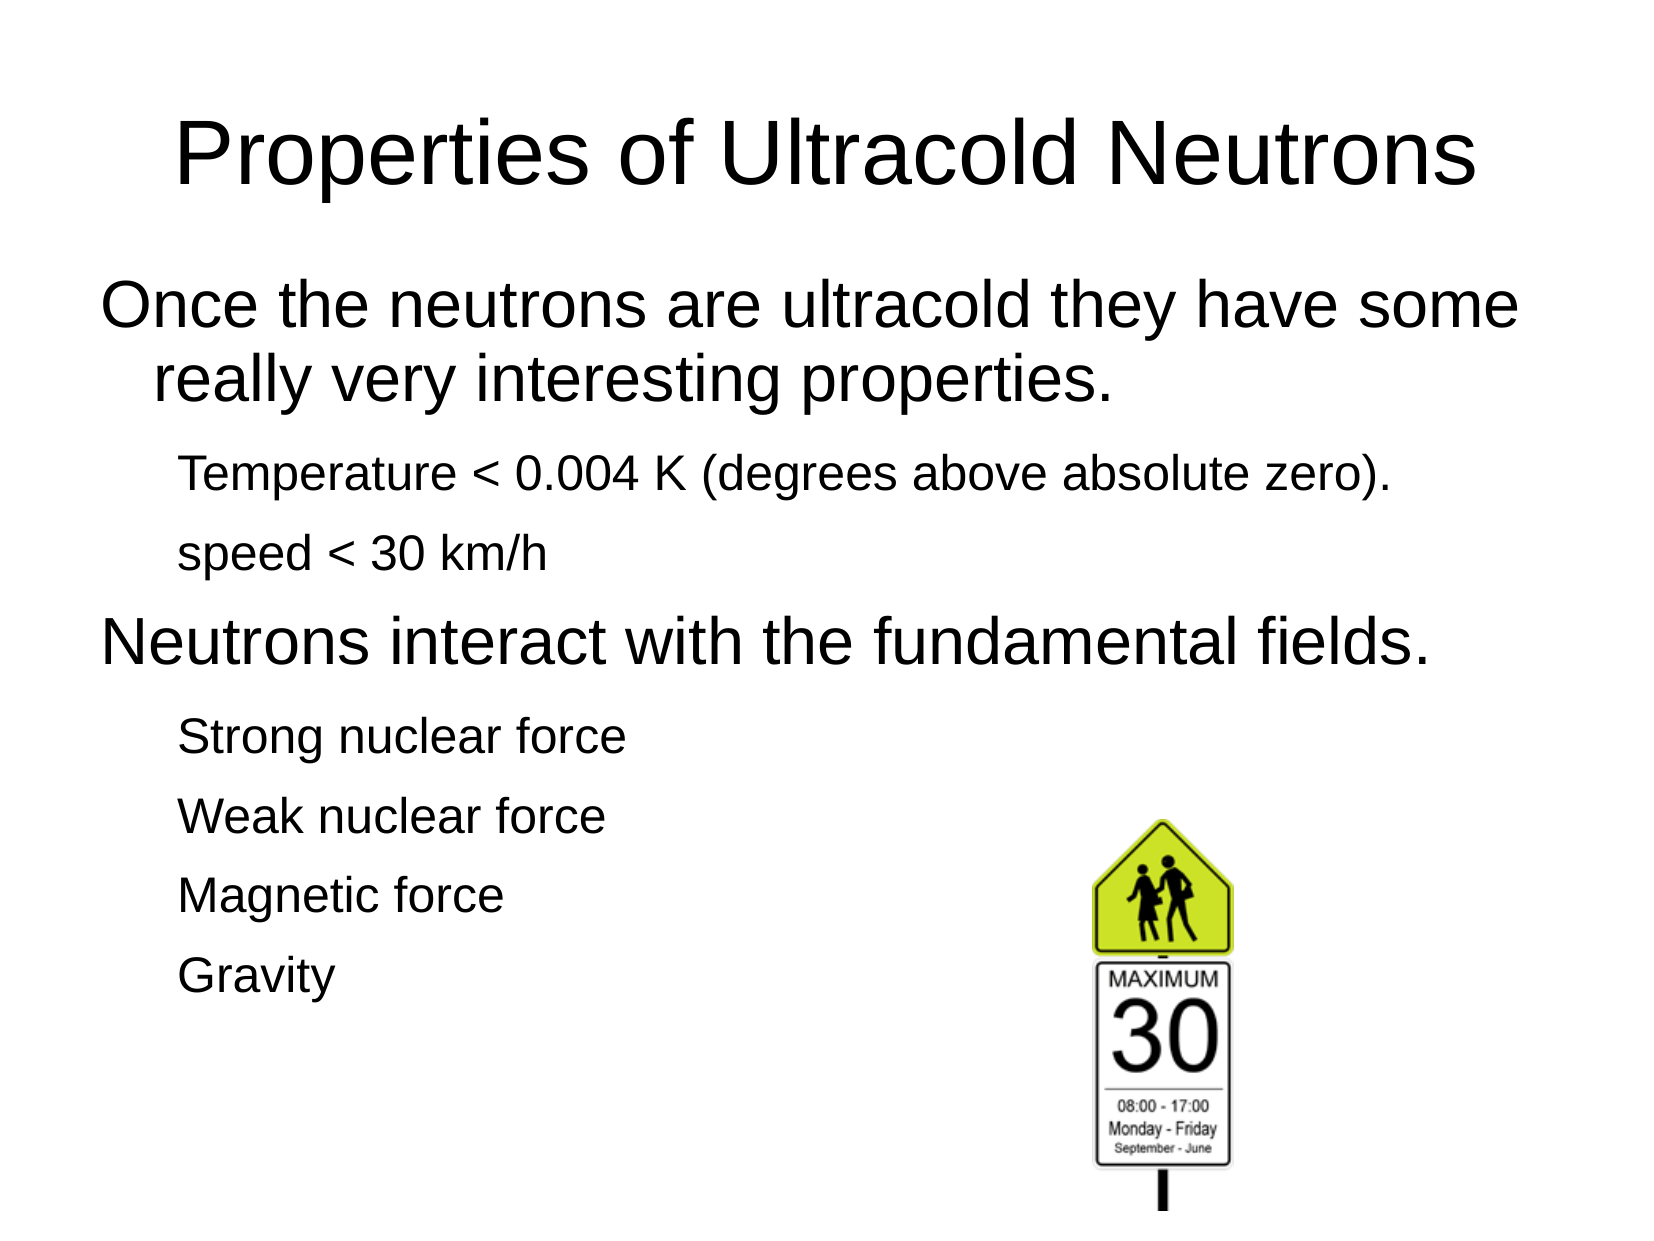

# Properties of Ultracold Neutrons
Once the neutrons are ultracold they have some really very interesting properties.
Temperature < 0.004 K (degrees above absolute zero).
speed < 30 km/h
Neutrons interact with the fundamental fields.
Strong nuclear force
Weak nuclear force
Magnetic force
Gravity